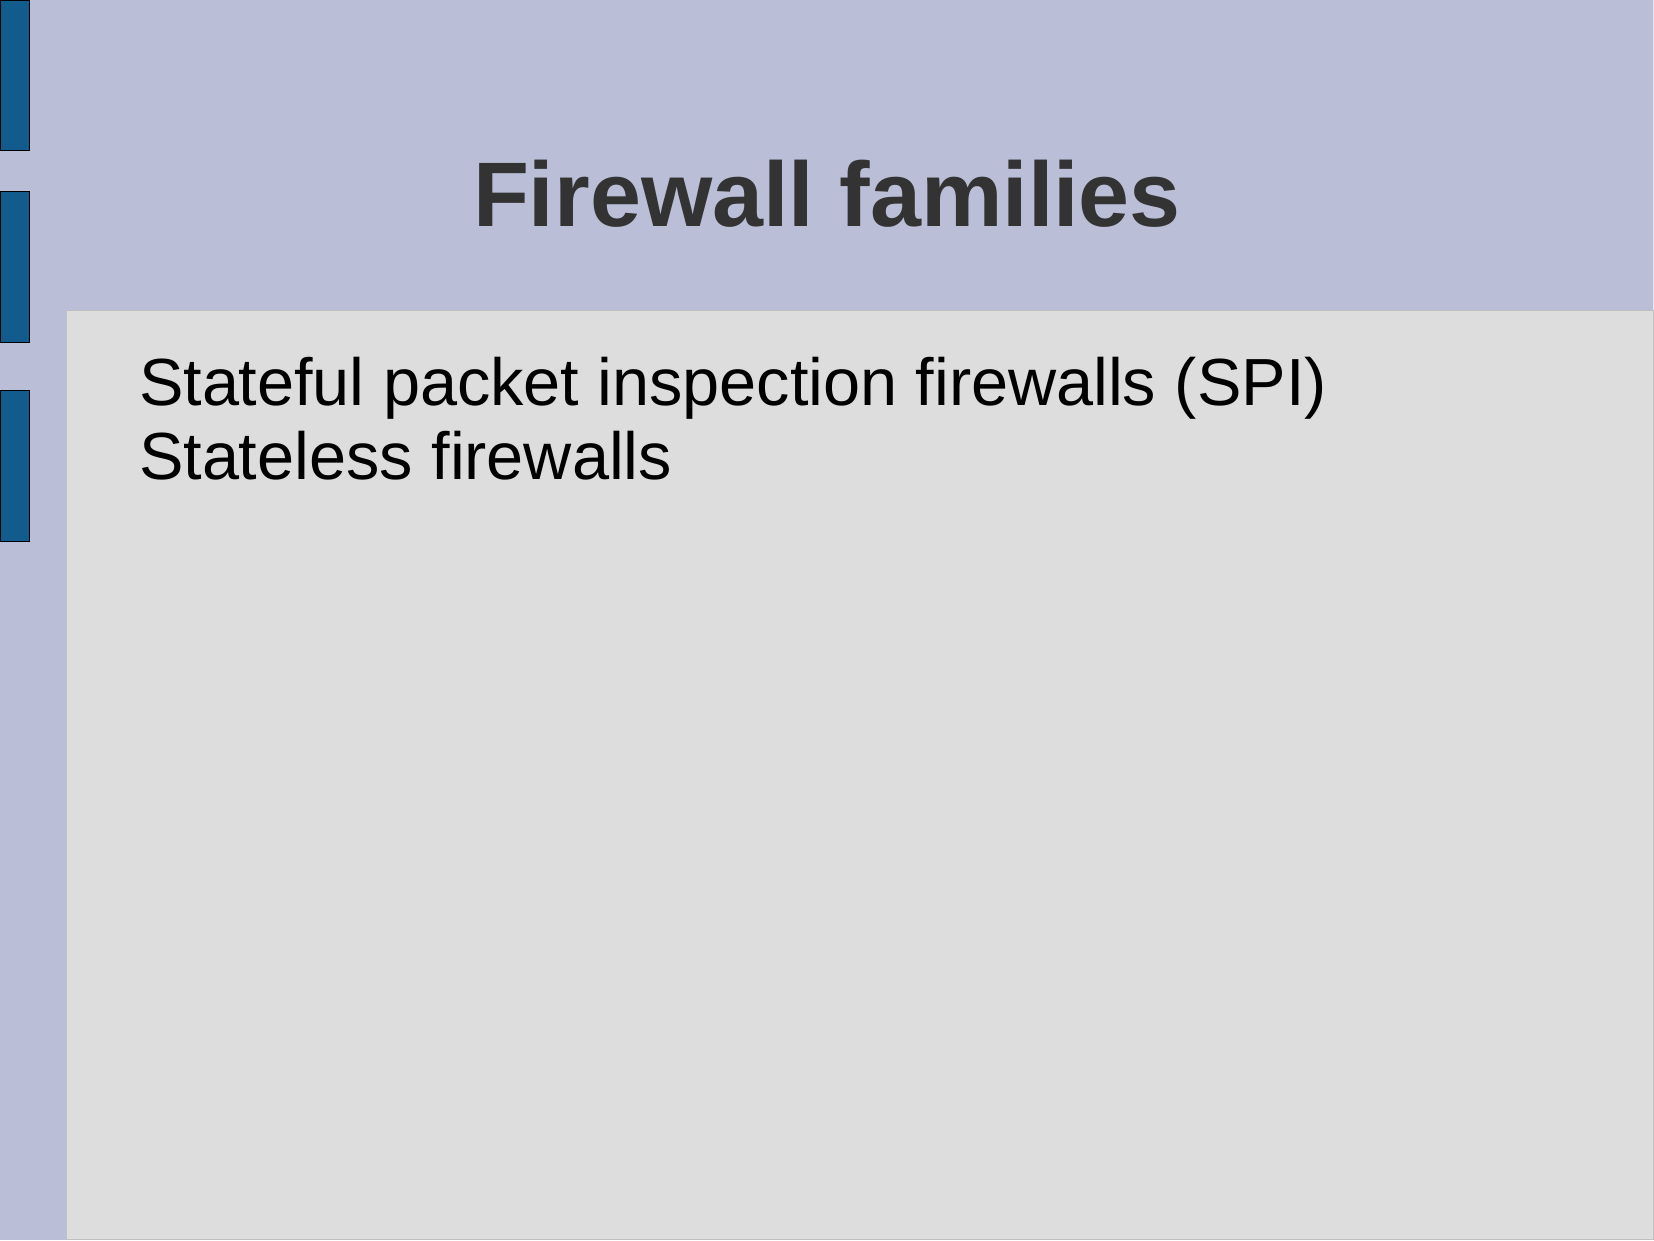

# Firewall families
Stateful packet inspection firewalls (SPI)
Stateless firewalls